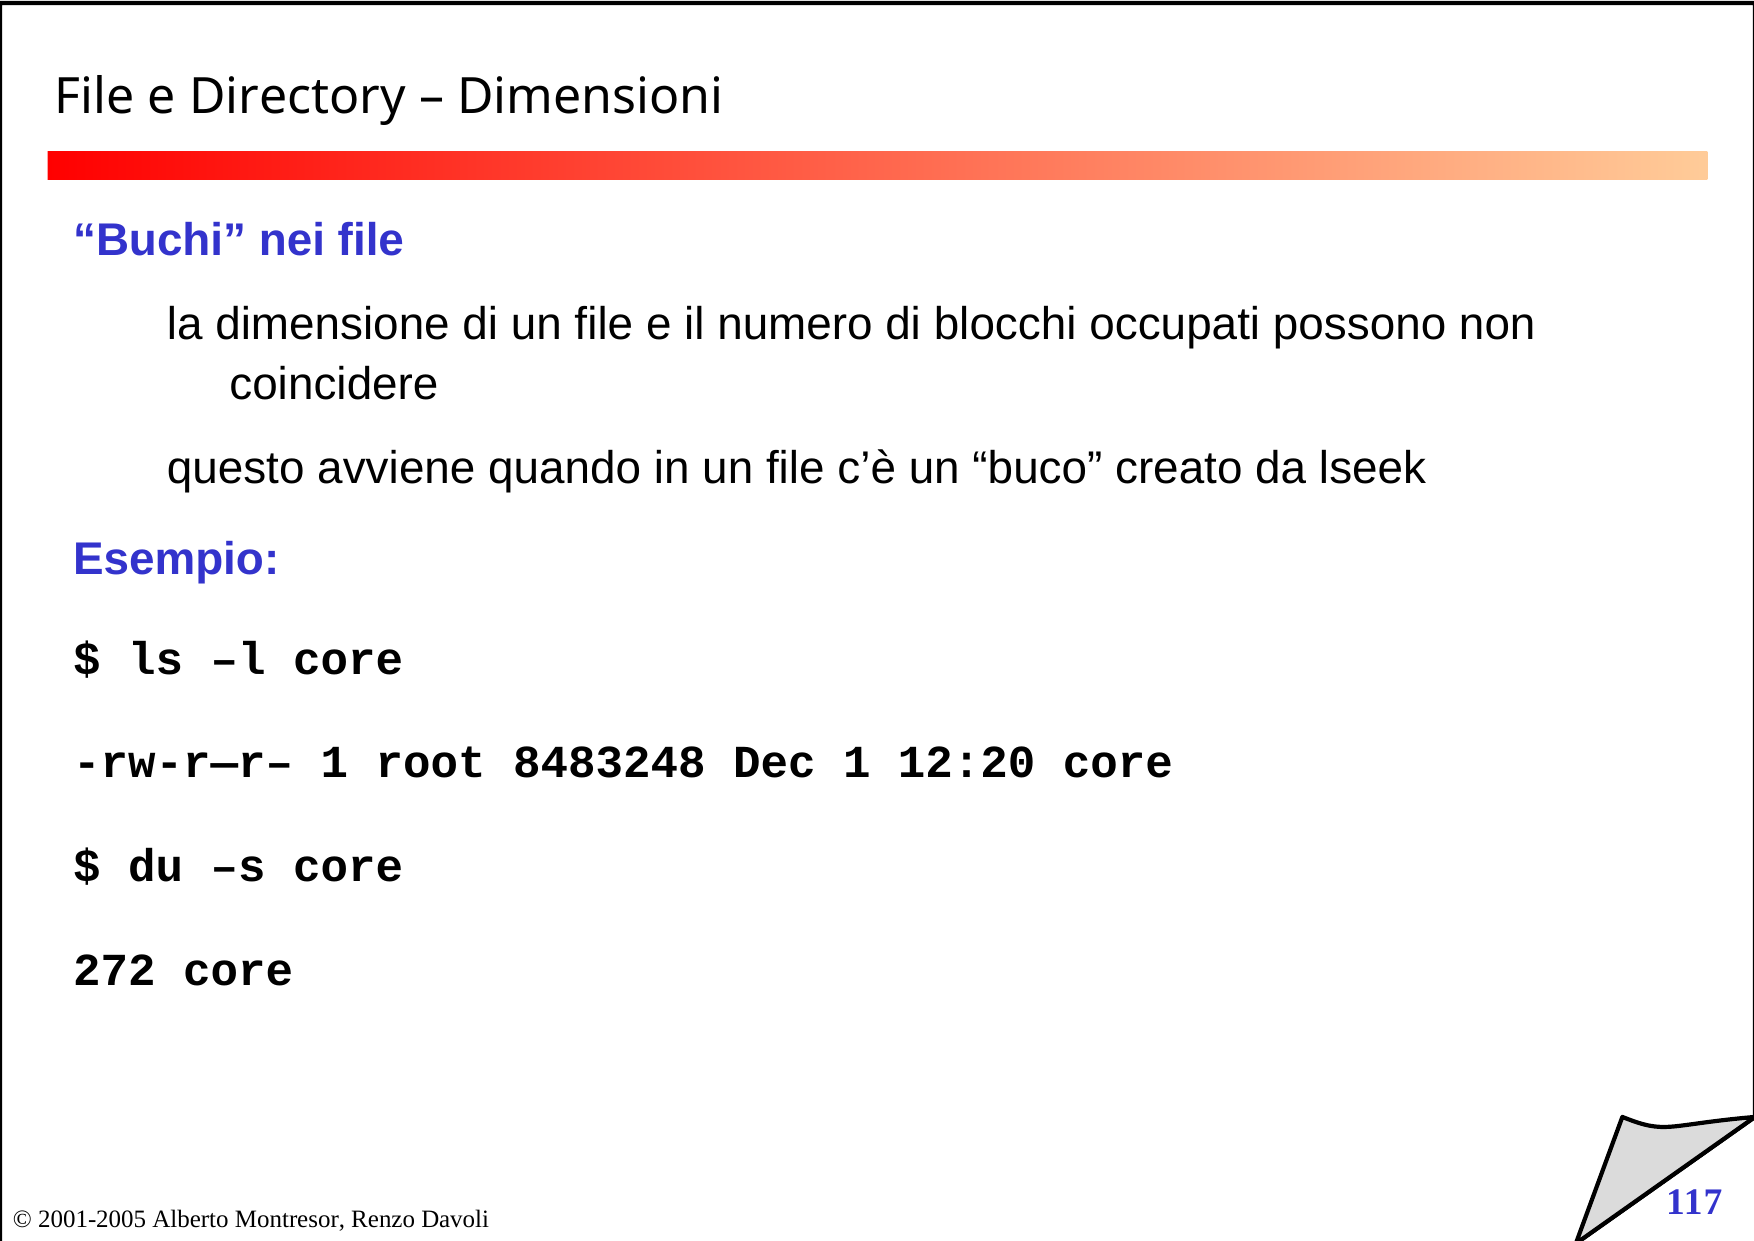

# File e Directory – Dimensioni
“Buchi” nei file
la dimensione di un file e il numero di blocchi occupati possono non coincidere
questo avviene quando in un file c’è un “buco” creato da lseek
Esempio:
$ ls –l core
-rw-r—r– 1 root 8483248 Dec 1 12:20 core
$ du –s core
272 core